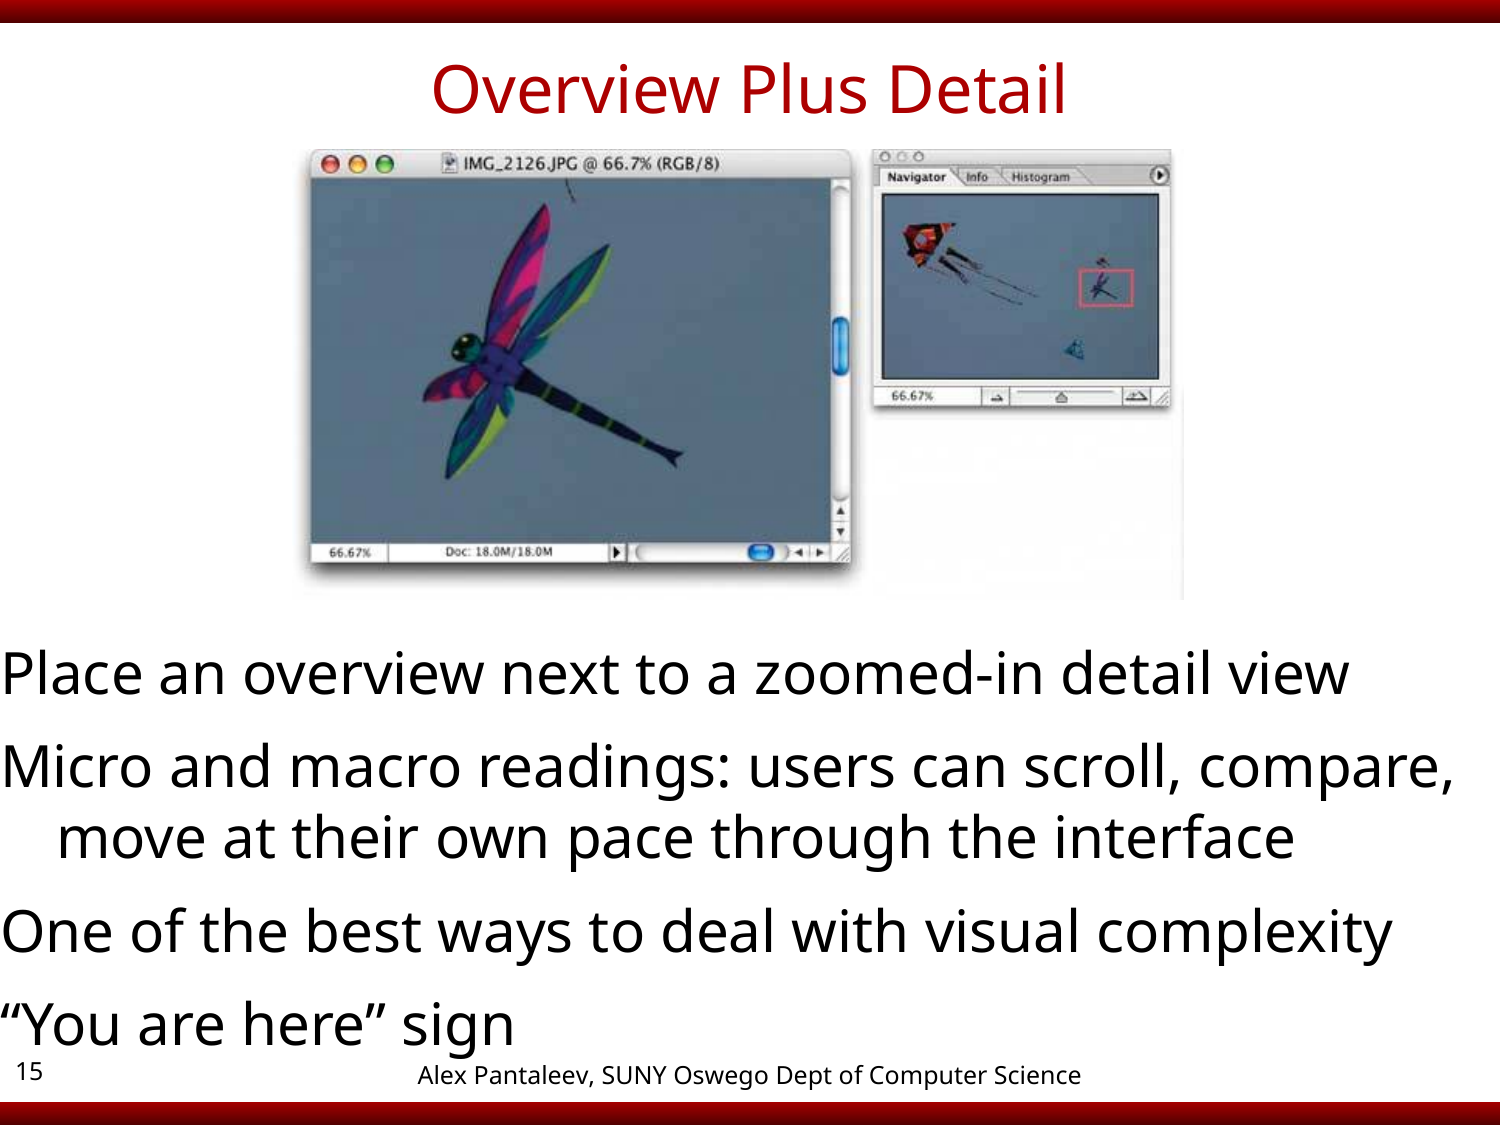

# Overview Plus Detail
Place an overview next to a zoomed-in detail view
Micro and macro readings: users can scroll, compare, move at their own pace through the interface
One of the best ways to deal with visual complexity
“You are here” sign
15